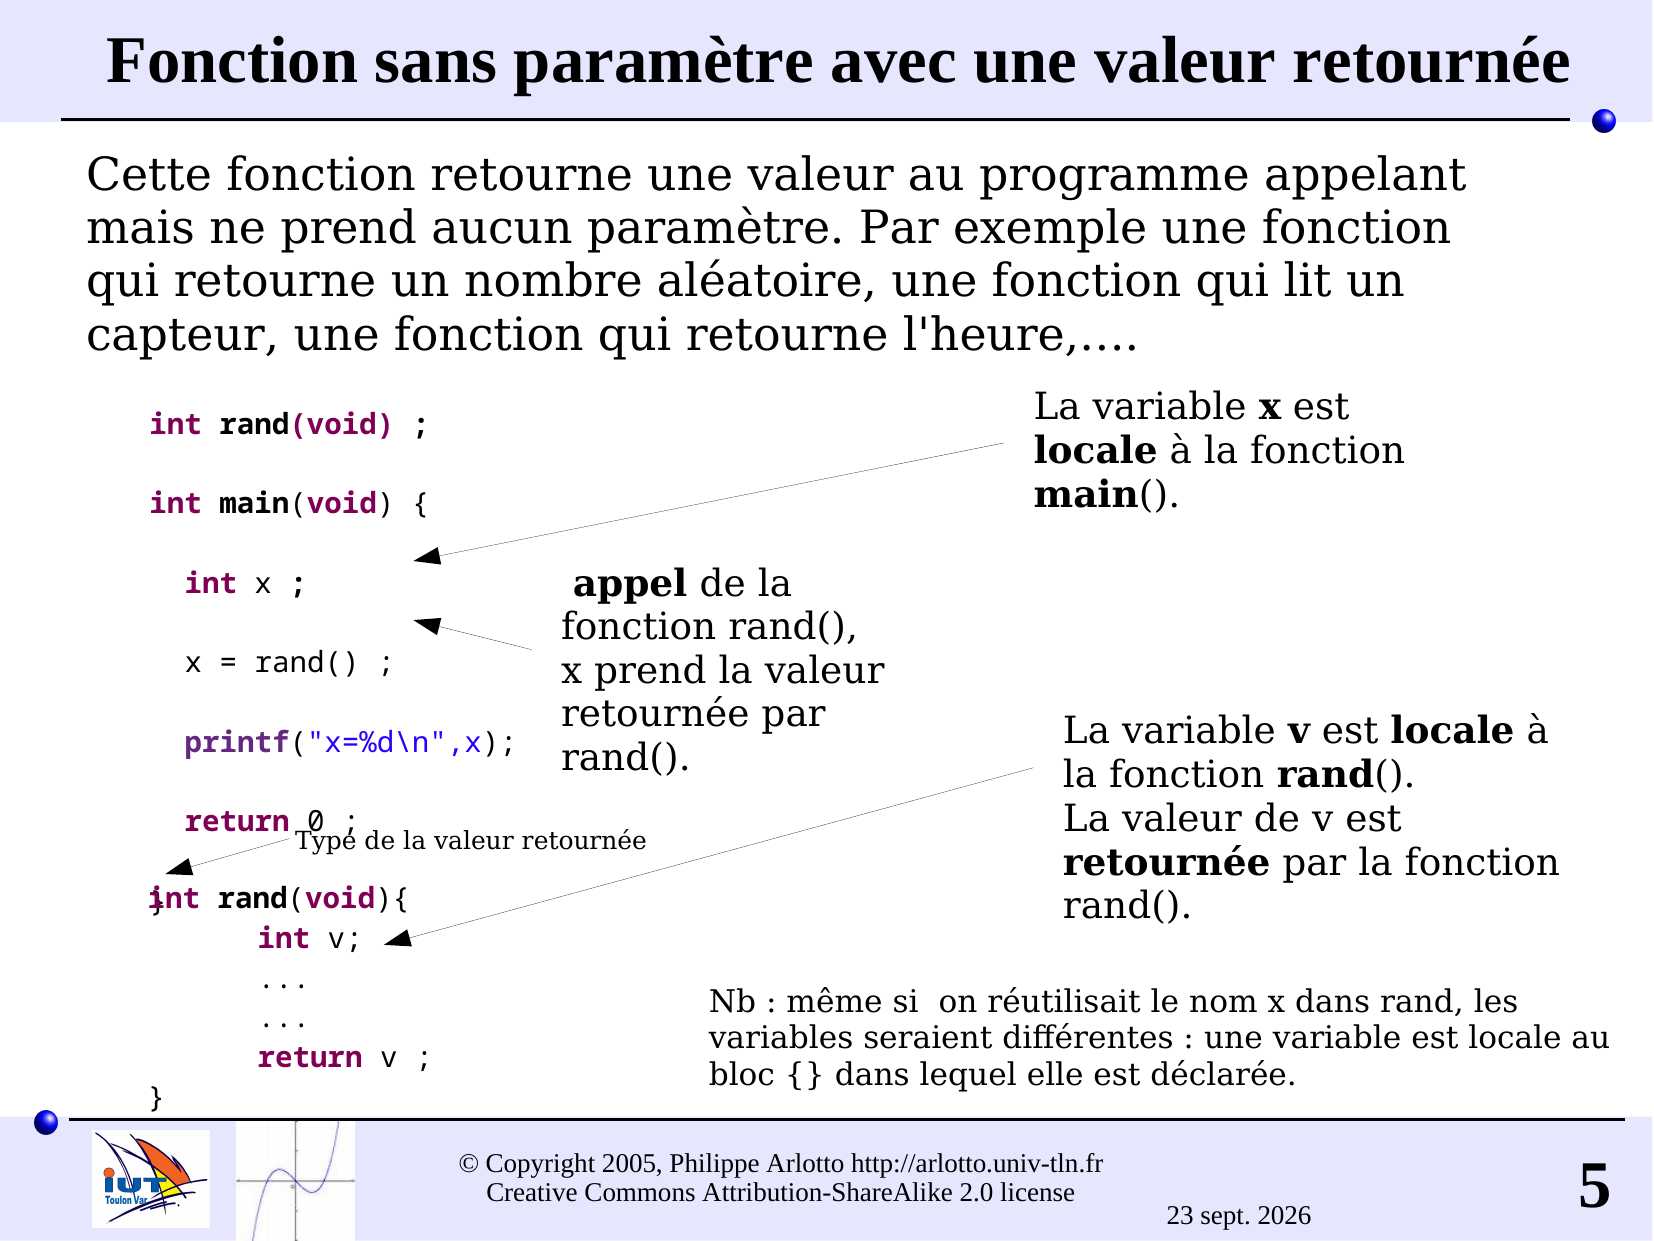

# Fonction sans paramètre avec une valeur retournée
Cette fonction retourne une valeur au programme appelant
mais ne prend aucun paramètre. Par exemple une fonction
qui retourne un nombre aléatoire, une fonction qui lit un
capteur, une fonction qui retourne l'heure,….
La variable x est locale à la fonction main().
int rand(void) ;
int main(void) {
 int x ;
 x = rand() ;
 printf("x=%d\n",x);
 return 0 ;
}
 appel de la fonction rand(), x prend la valeur
retournée par rand().
La variable v est locale à la fonction rand().
La valeur de v est retournée par la fonction rand().
Type de la valeur retournée
int rand(void){
	 int v;
	 ...
	 ...
	 return v ;
}
Nb : même si on réutilisait le nom x dans rand, les variables seraient différentes : une variable est locale au bloc {} dans lequel elle est déclarée.